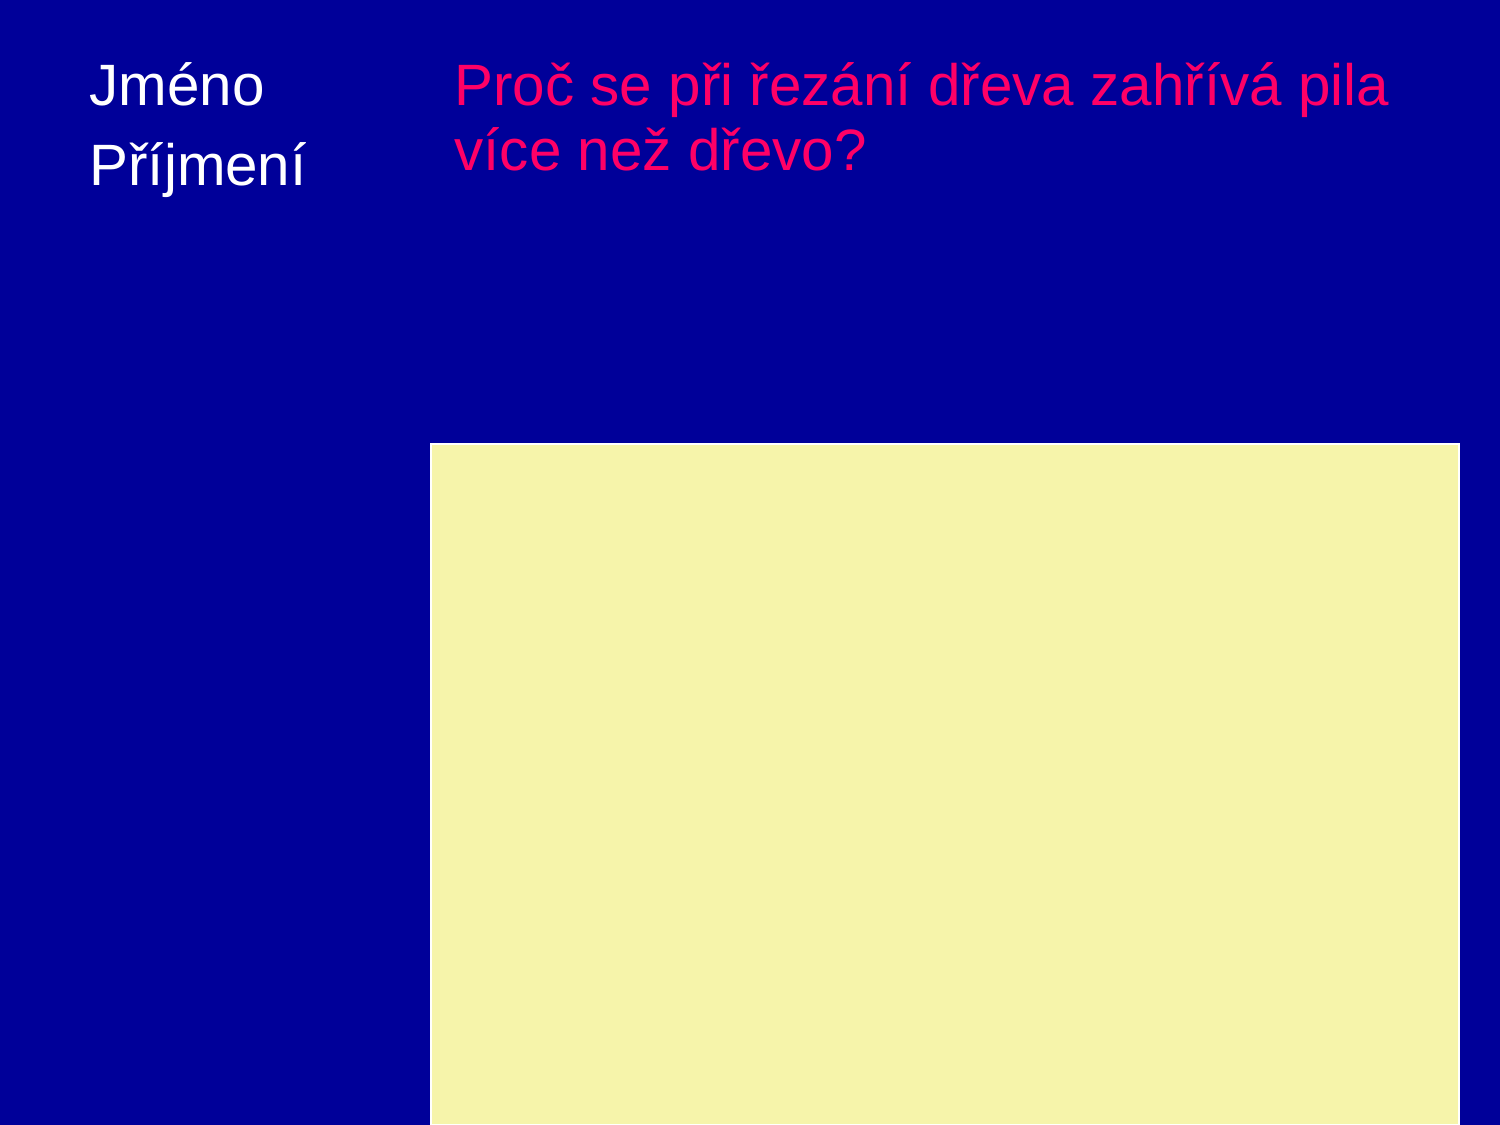

Jméno
Příjmení
Proč se při řezání dřeva zahřívá pila více než dřevo?
Kov má menší měrnou tepelnou kapacitu než
dřevo.